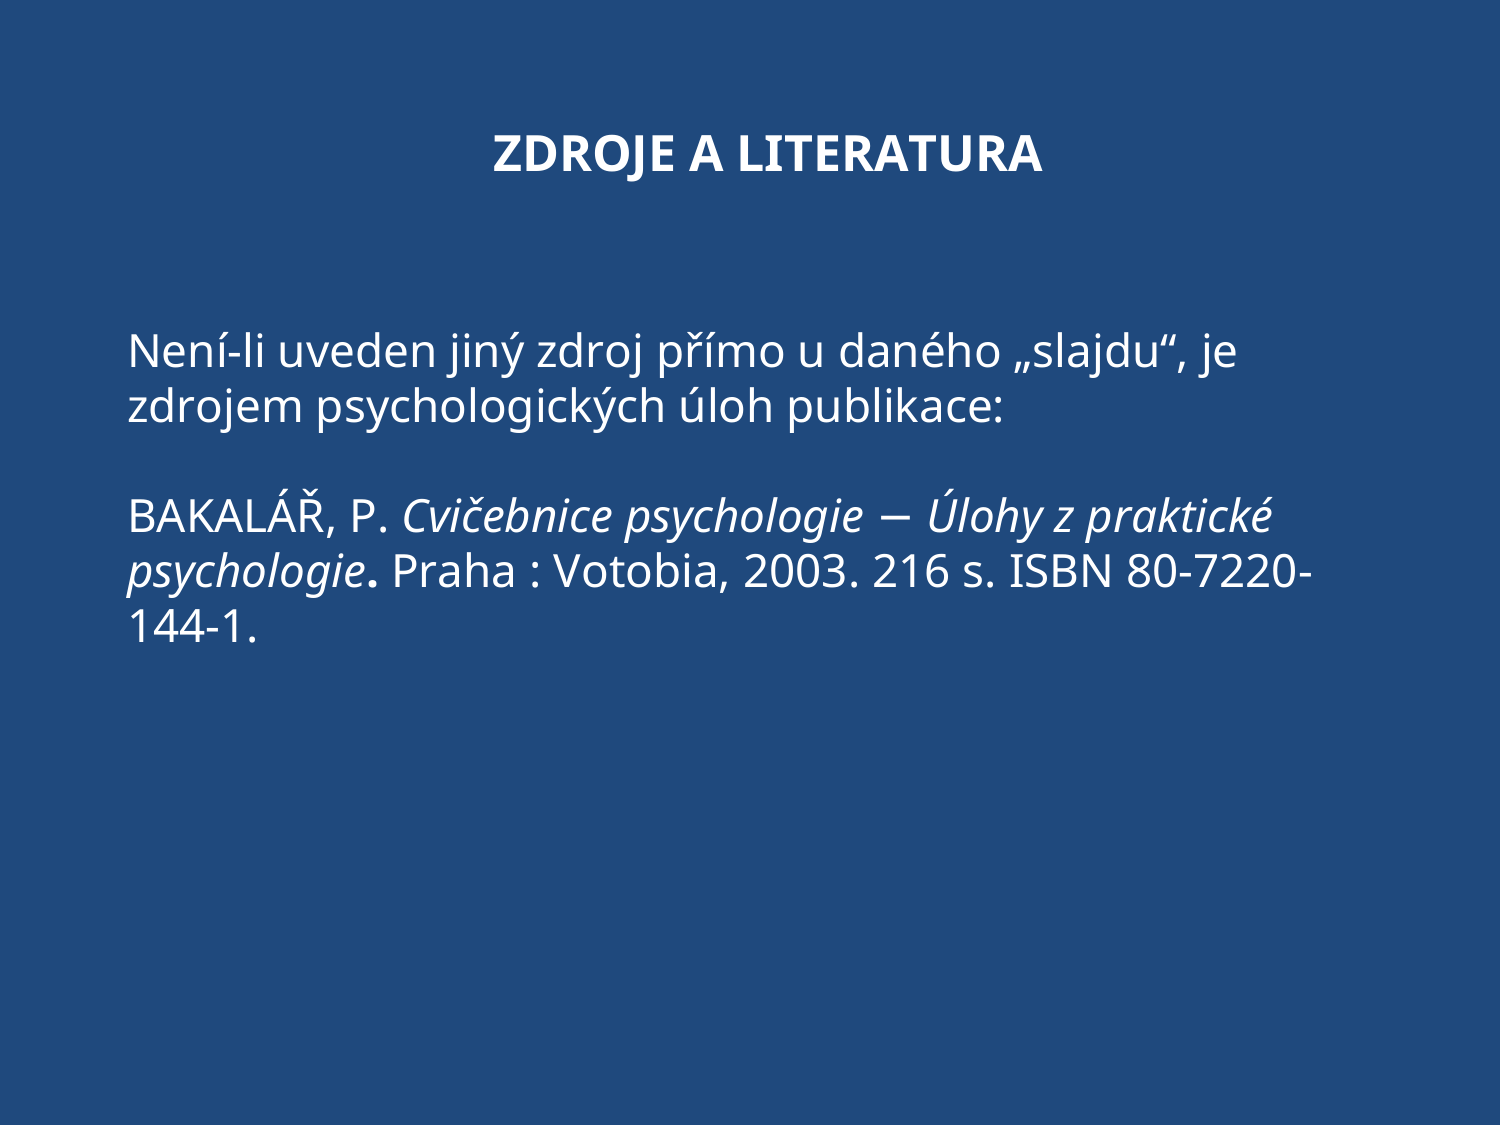

ZDROJE A LITERATURA
# Není-li uveden jiný zdroj přímo u daného „slajdu“, je zdrojem psychologických úloh publikace: BAKALÁŘ, P. Cvičebnice psychologie − Úlohy z praktické psychologie. Praha : Votobia, 2003. 216 s. ISBN 80-7220-144-1.